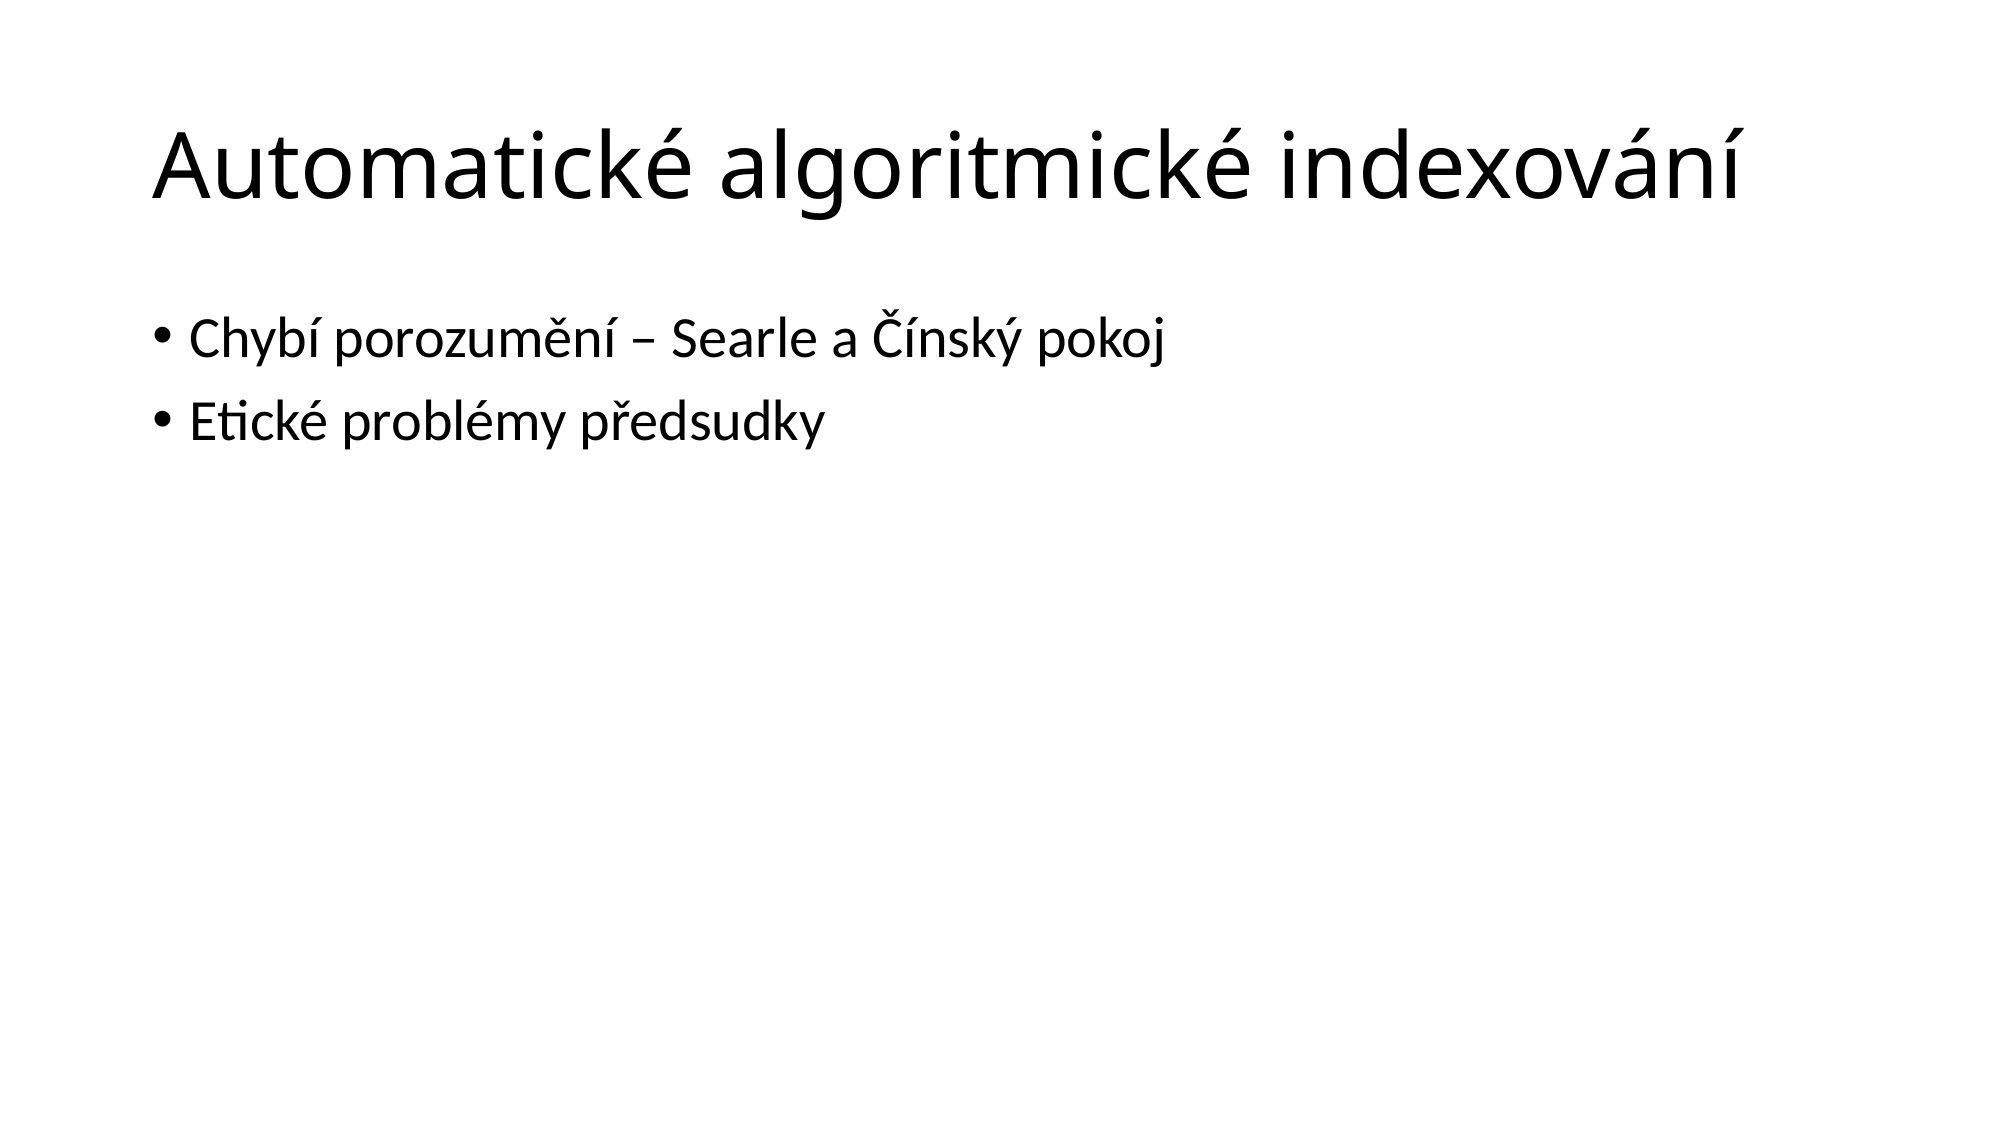

# Automatické algoritmické indexování
Chybí porozumění – Searle a Čínský pokoj
Etické problémy předsudky